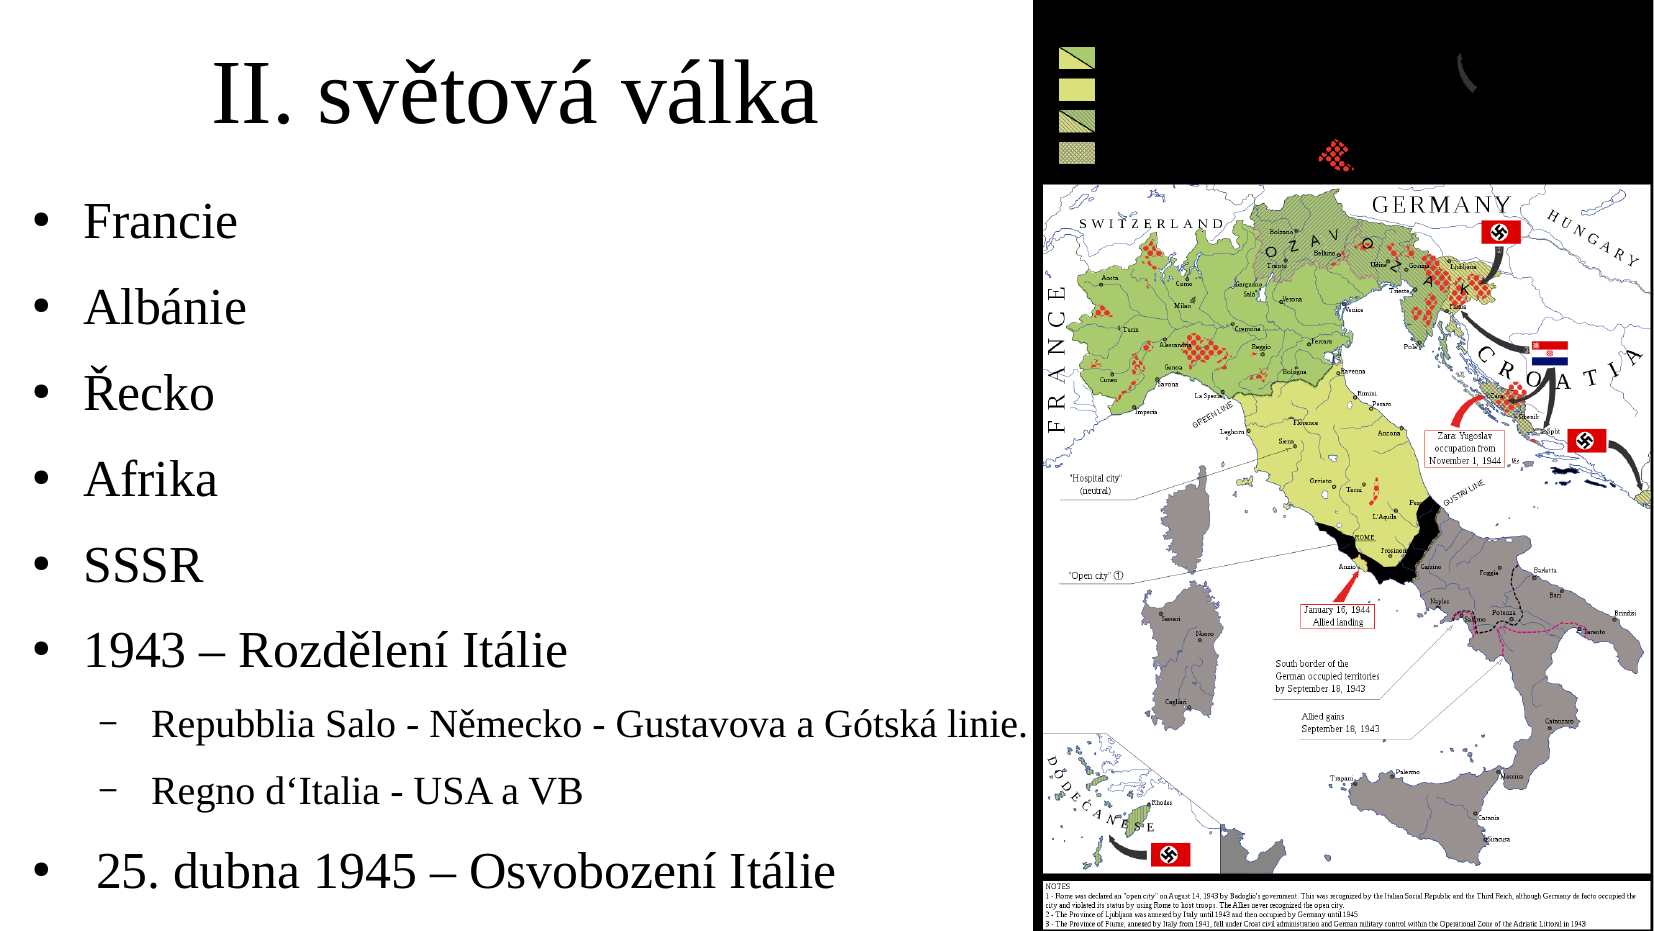

# II. světová válka
Francie
Albánie
Řecko
Afrika
SSSR
1943 – Rozdělení Itálie
Repubblia Salo - Německo - Gustavova a Gótská linie.
Regno d‘Italia - USA a VB
 25. dubna 1945 – Osvobození Itálie